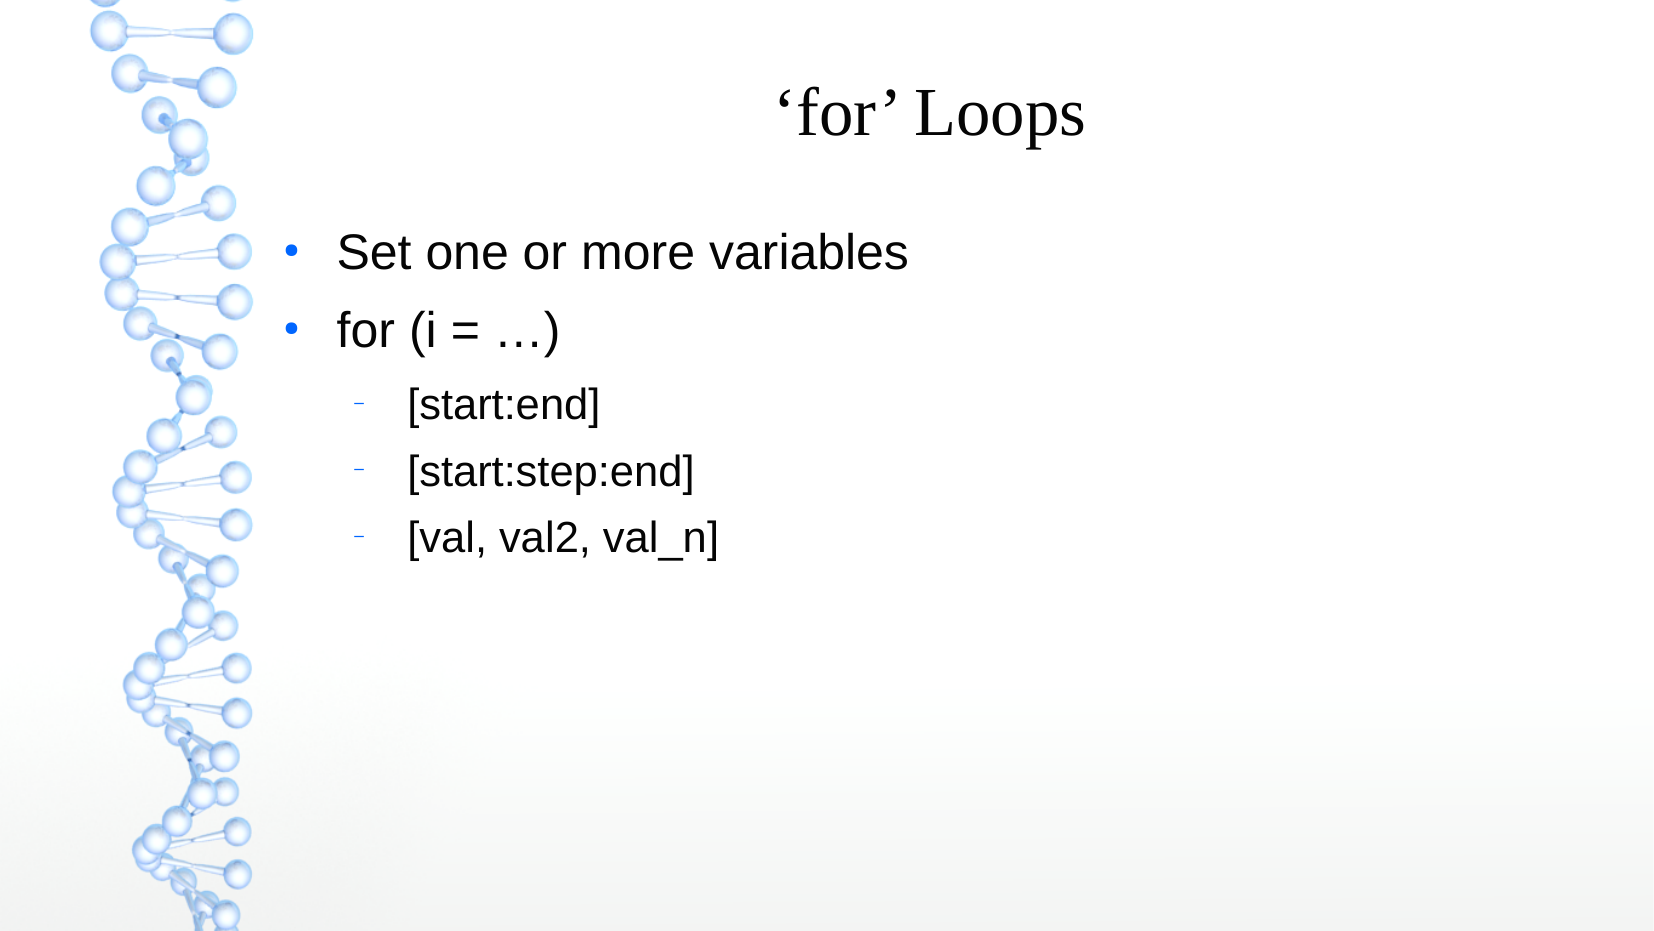

# ‘for’ Loops
Set one or more variables
for (i = …)
[start:end]
[start:step:end]
[val, val2, val_n]